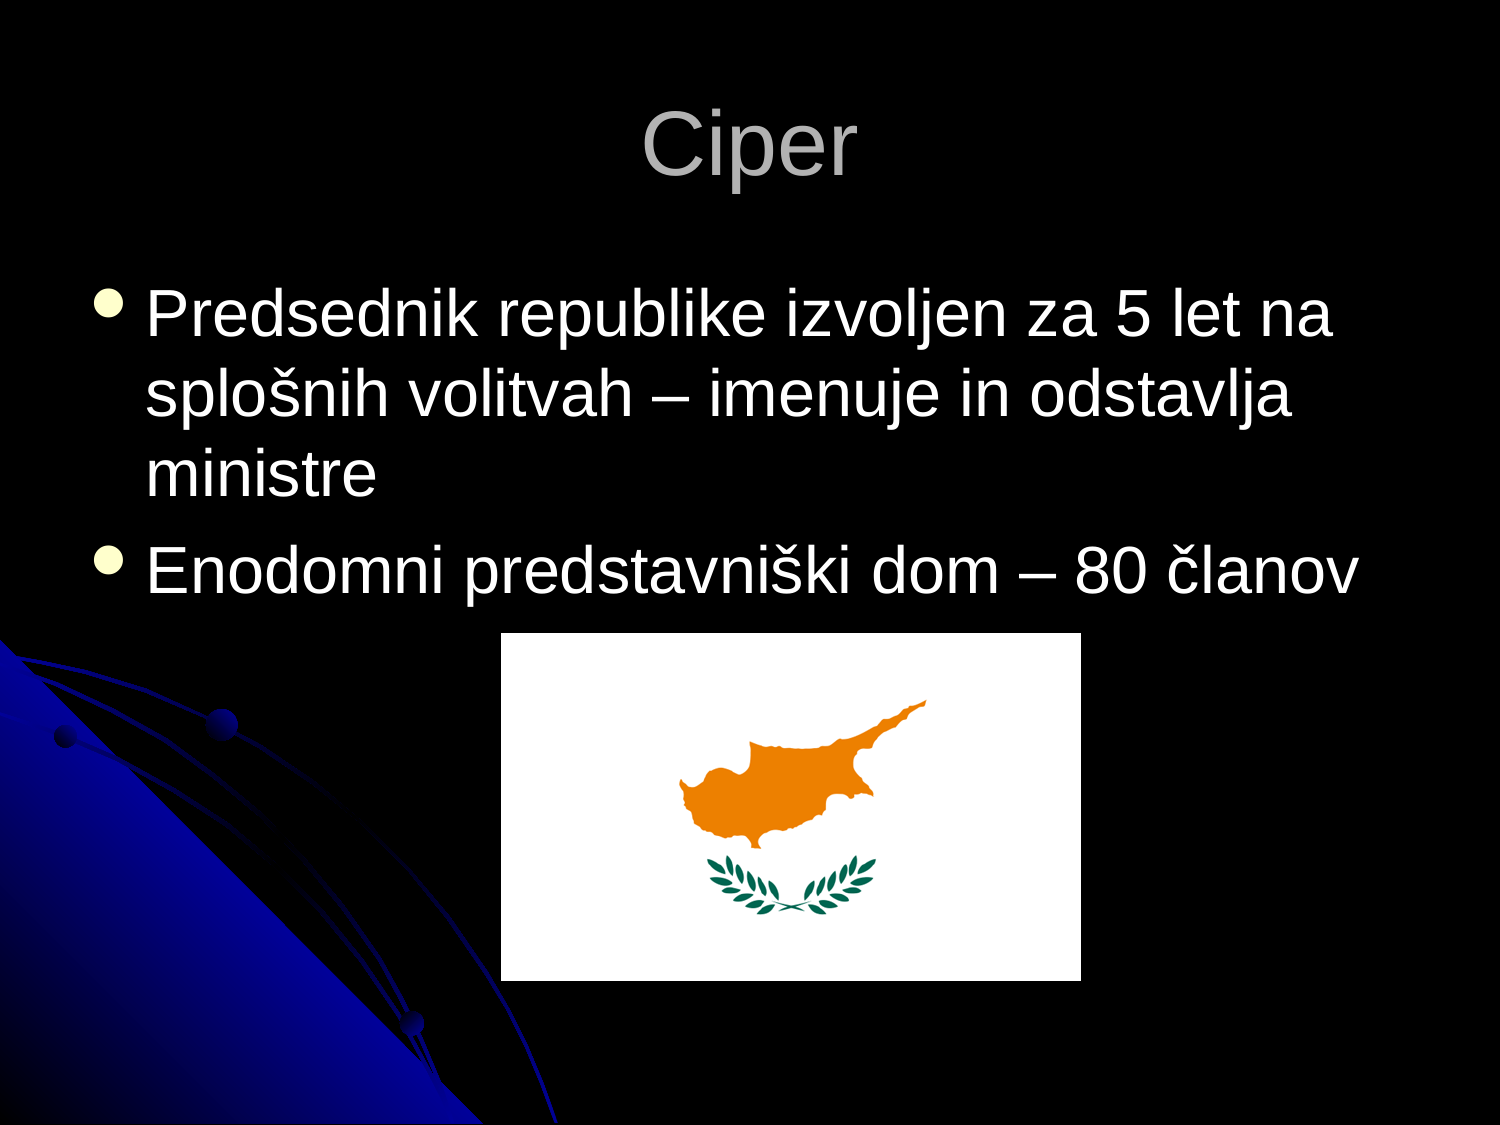

# Ciper
Predsednik republike izvoljen za 5 let na splošnih volitvah – imenuje in odstavlja ministre
Enodomni predstavniški dom – 80 članov